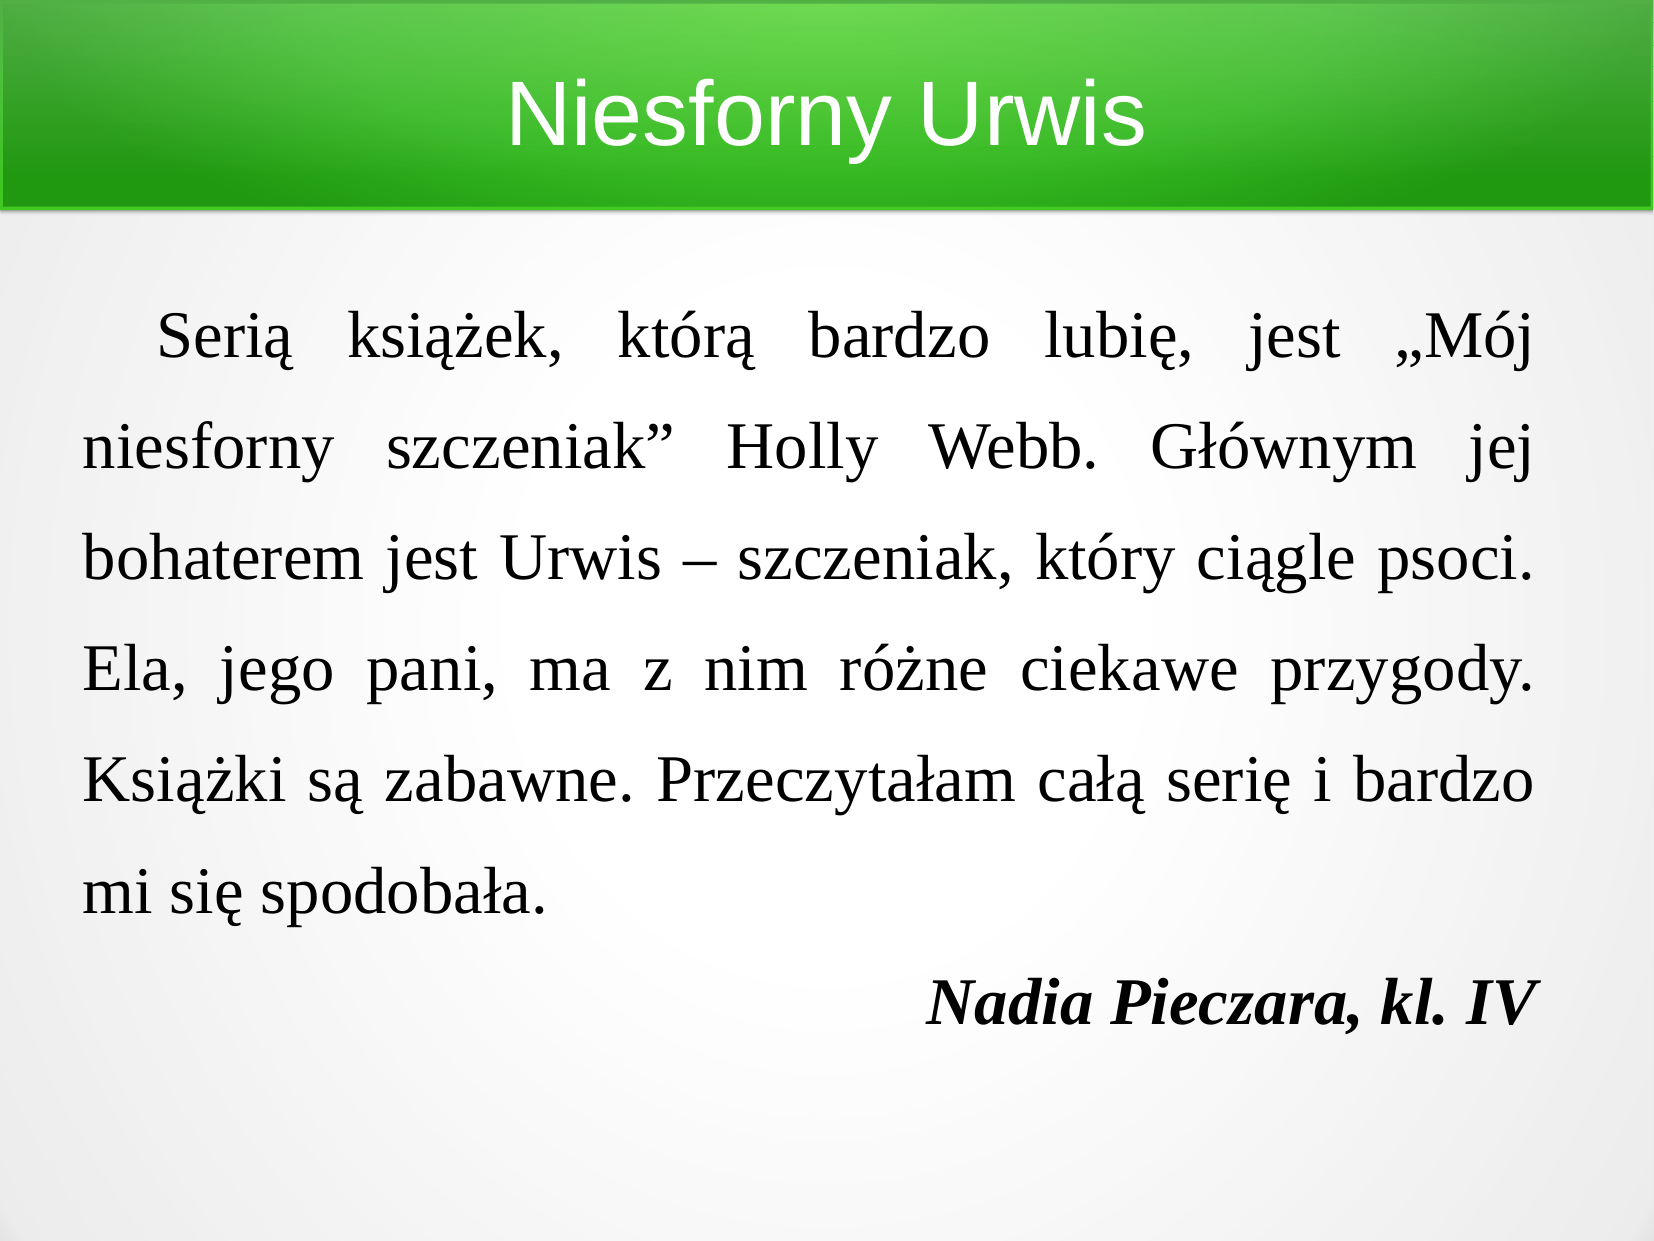

# Niesforny Urwis
Serią książek, którą bardzo lubię, jest „Mój niesforny szczeniak” Holly Webb. Głównym jej bohaterem jest Urwis – szczeniak, który ciągle psoci. Ela, jego pani, ma z nim różne ciekawe przygody. Książki są zabawne. Przeczytałam całą serię i bardzo mi się spodobała.
Nadia Pieczara, kl. IV